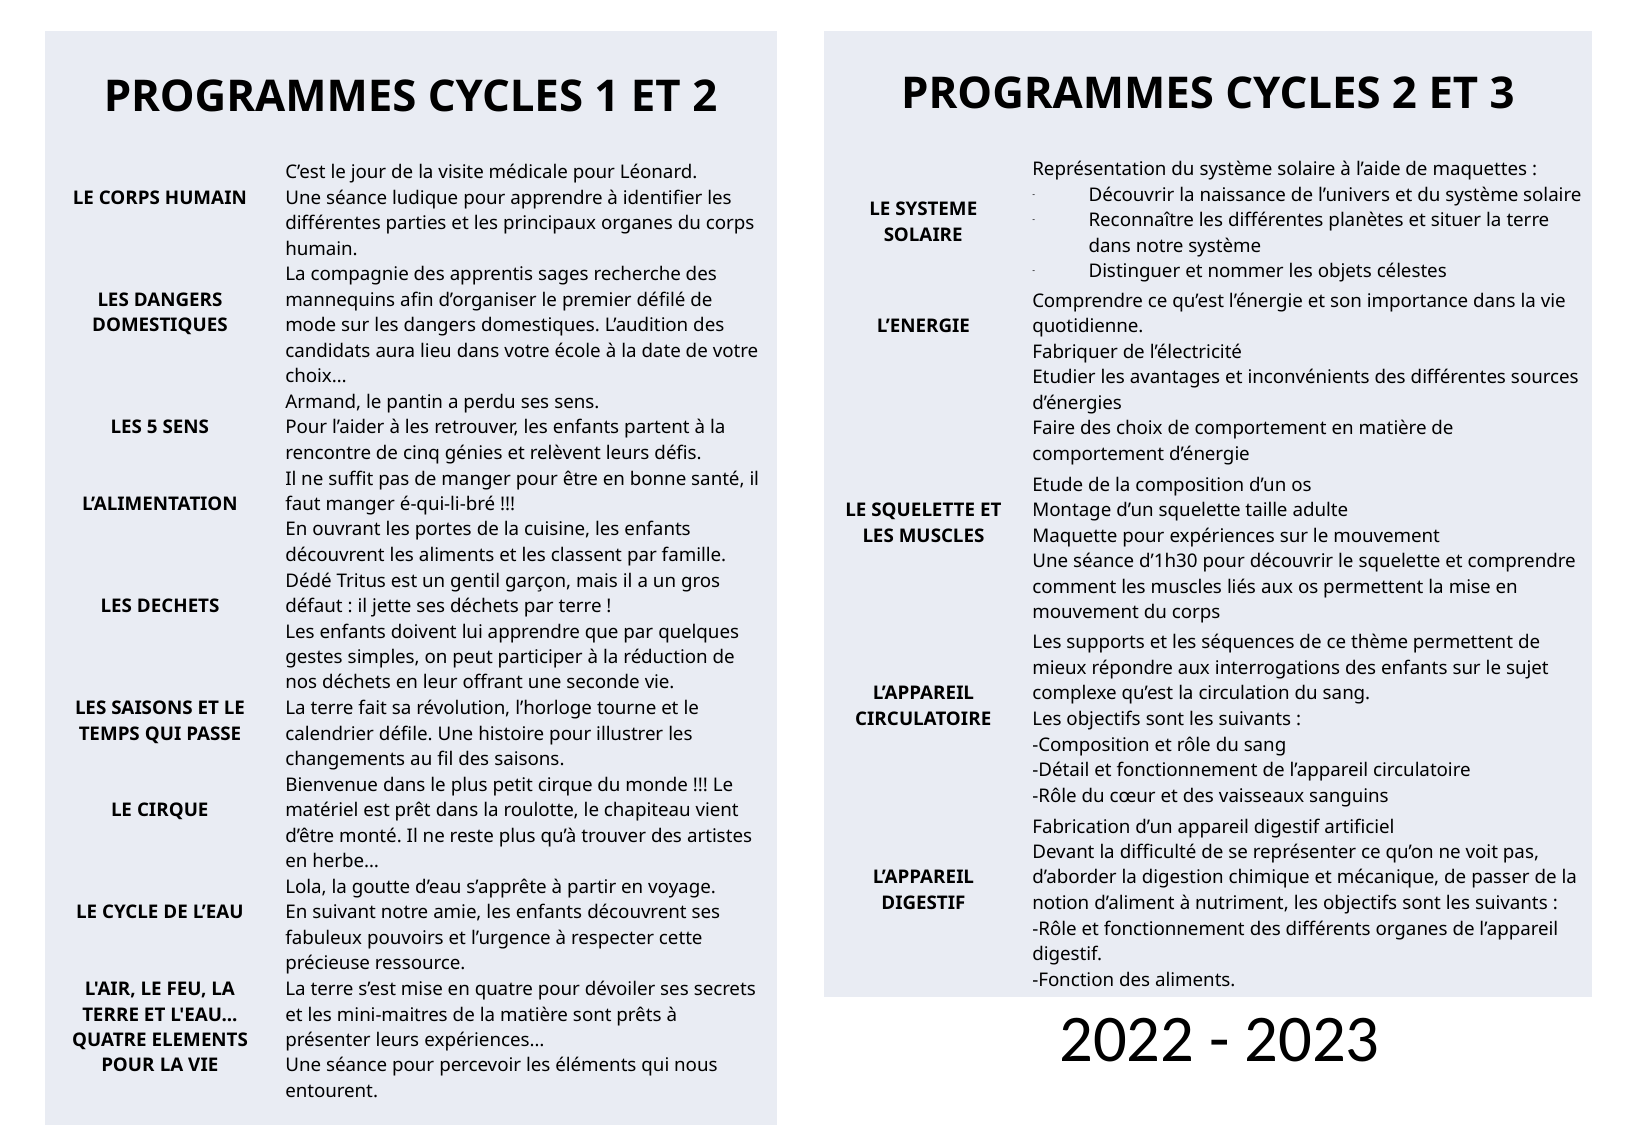

| PROGRAMMES CYCLES 1 ET 2 | |
| --- | --- |
| LE CORPS HUMAIN | C’est le jour de la visite médicale pour Léonard. Une séance ludique pour apprendre à identifier les différentes parties et les principaux organes du corps humain. |
| LES DANGERS DOMESTIQUES | La compagnie des apprentis sages recherche des mannequins afin d’organiser le premier défilé de mode sur les dangers domestiques. L’audition des candidats aura lieu dans votre école à la date de votre choix… |
| LES 5 SENS | Armand, le pantin a perdu ses sens. Pour l’aider à les retrouver, les enfants partent à la rencontre de cinq génies et relèvent leurs défis. |
| L’ALIMENTATION | Il ne suffit pas de manger pour être en bonne santé, il faut manger é-qui-li-bré !!! En ouvrant les portes de la cuisine, les enfants découvrent les aliments et les classent par famille. |
| LES DECHETS | Dédé Tritus est un gentil garçon, mais il a un gros défaut : il jette ses déchets par terre ! Les enfants doivent lui apprendre que par quelques gestes simples, on peut participer à la réduction de nos déchets en leur offrant une seconde vie. |
| LES SAISONS ET LE TEMPS QUI PASSE | La terre fait sa révolution, l’horloge tourne et le calendrier défile. Une histoire pour illustrer les changements au fil des saisons. |
| LE CIRQUE | Bienvenue dans le plus petit cirque du monde !!! Le matériel est prêt dans la roulotte, le chapiteau vient d’être monté. Il ne reste plus qu’à trouver des artistes en herbe… |
| LE CYCLE DE L’EAU | Lola, la goutte d’eau s’apprête à partir en voyage. En suivant notre amie, les enfants découvrent ses fabuleux pouvoirs et l’urgence à respecter cette précieuse ressource. |
| L'AIR, LE FEU, LA TERRE ET L'EAU... QUATRE ELEMENTS POUR LA VIE | La terre s’est mise en quatre pour dévoiler ses secrets et les mini-maitres de la matière sont prêts à présenter leurs expériences… Une séance pour percevoir les éléments qui nous entourent. |
| PROGRAMMES CYCLES 2 ET 3 | |
| --- | --- |
| LE SYSTEME SOLAIRE | Représentation du système solaire à l’aide de maquettes : Découvrir la naissance de l’univers et du système solaire Reconnaître les différentes planètes et situer la terre dans notre système Distinguer et nommer les objets célestes |
| L’ENERGIE | Comprendre ce qu’est l’énergie et son importance dans la vie quotidienne. Fabriquer de l’électricité Etudier les avantages et inconvénients des différentes sources d’énergies Faire des choix de comportement en matière de comportement d’énergie |
| LE SQUELETTE ET LES MUSCLES | Etude de la composition d’un os Montage d’un squelette taille adulte Maquette pour expériences sur le mouvement Une séance d’1h30 pour découvrir le squelette et comprendre comment les muscles liés aux os permettent la mise en mouvement du corps |
| L’APPAREIL CIRCULATOIRE | Les supports et les séquences de ce thème permettent de mieux répondre aux interrogations des enfants sur le sujet complexe qu’est la circulation du sang. Les objectifs sont les suivants : -Composition et rôle du sang -Détail et fonctionnement de l’appareil circulatoire -Rôle du cœur et des vaisseaux sanguins |
| L’APPAREIL DIGESTIF | Fabrication d’un appareil digestif artificiel Devant la difficulté de se représenter ce qu’on ne voit pas, d’aborder la digestion chimique et mécanique, de passer de la notion d’aliment à nutriment, les objectifs sont les suivants : -Rôle et fonctionnement des différents organes de l’appareil digestif. -Fonction des aliments. |
2022 - 2023